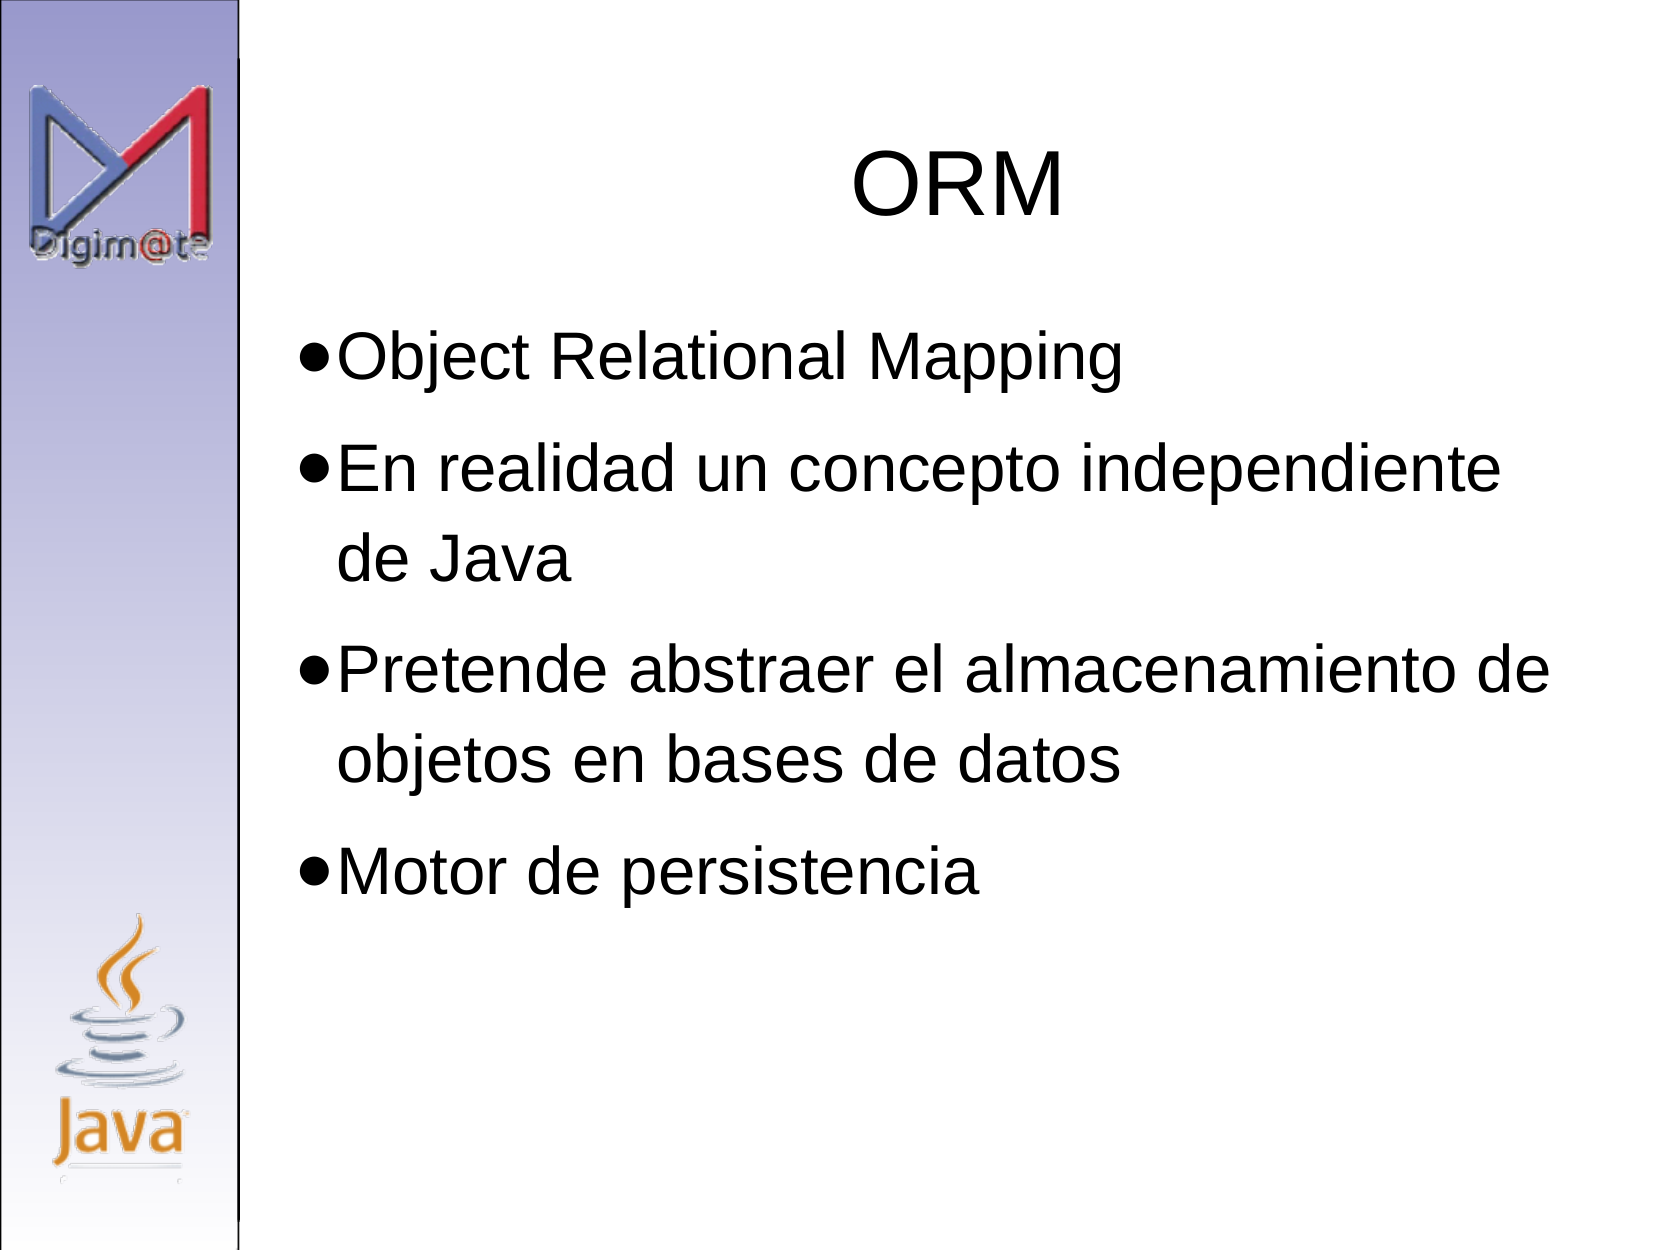

# ORM
Object Relational Mapping
En realidad un concepto independiente de Java
Pretende abstraer el almacenamiento de objetos en bases de datos
Motor de persistencia